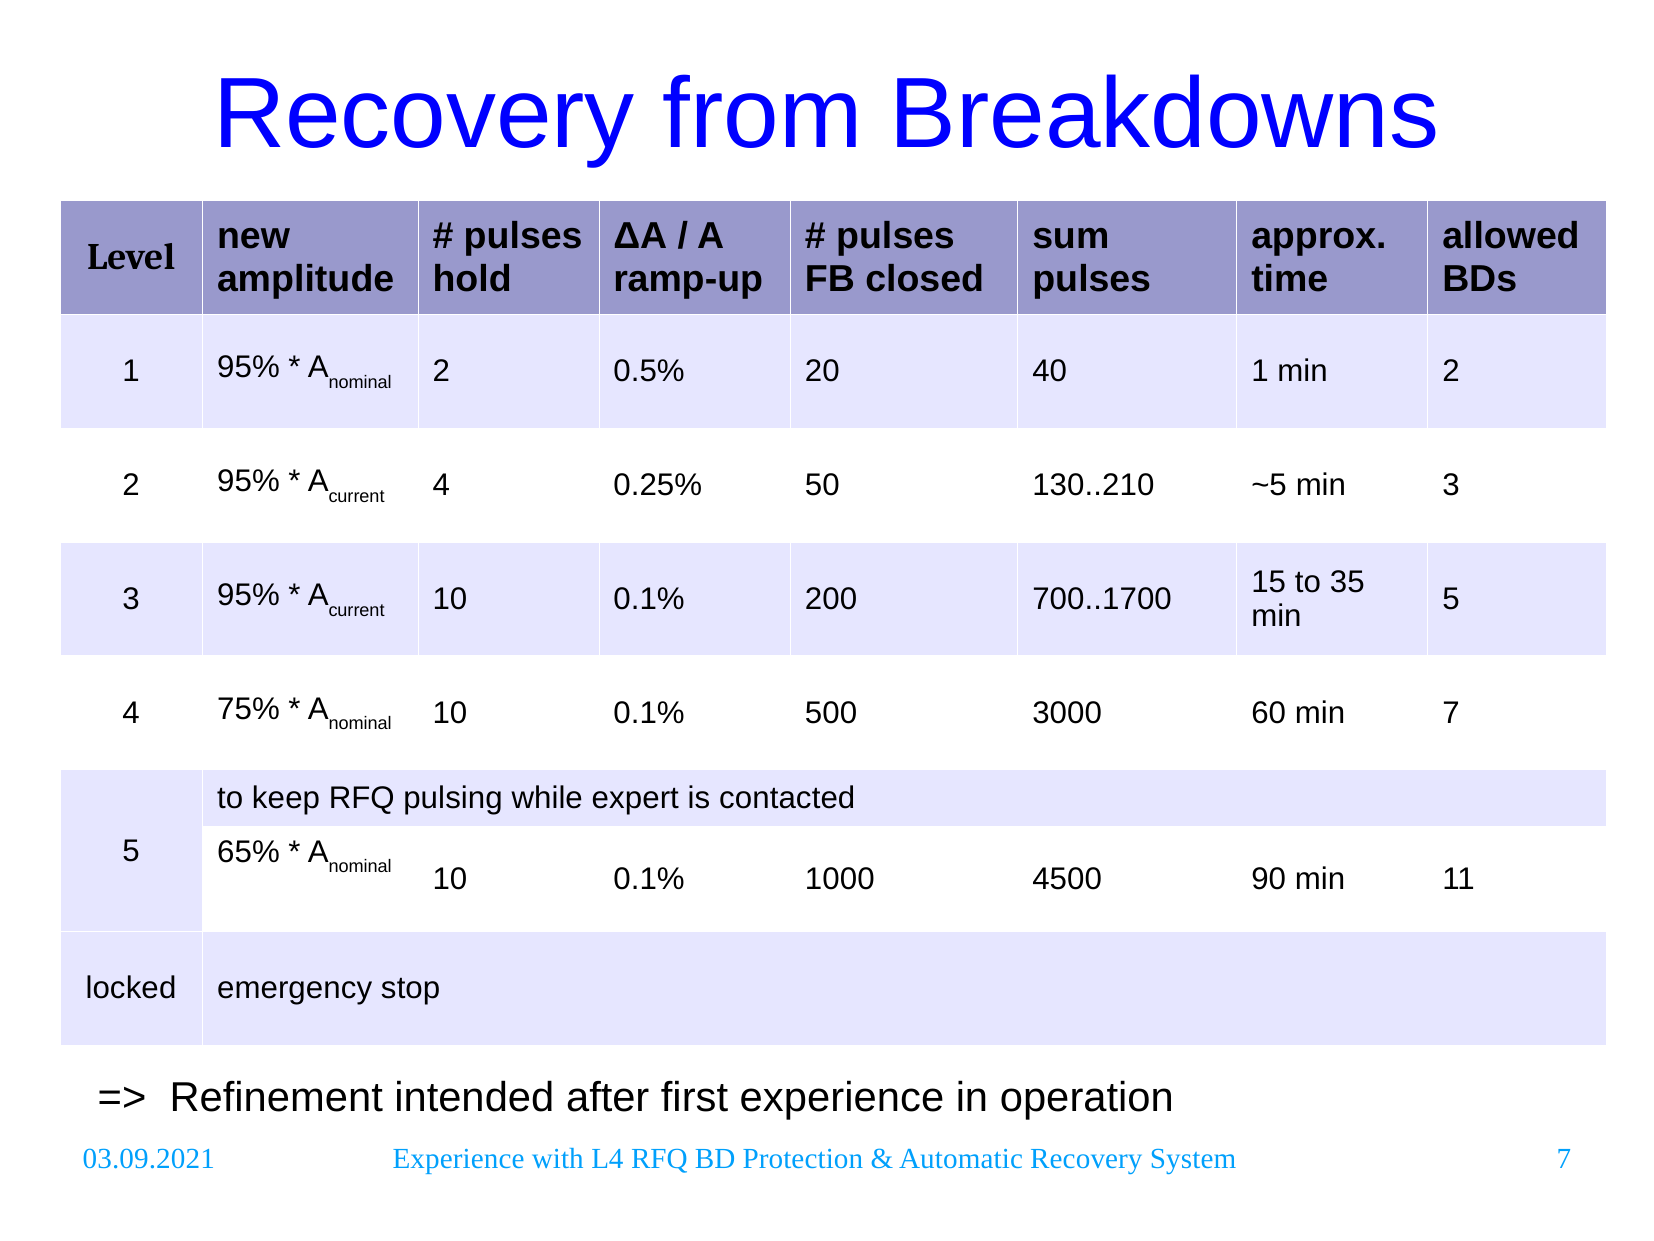

# Recovery from Breakdowns
| Level | new amplitude | # pulses hold | ΔA / A ramp-up | # pulses FB closed | sum pulses | approx. time | allowed BDs |
| --- | --- | --- | --- | --- | --- | --- | --- |
| 1 | 95% \* Anominal | 2 | 0.5% | 20 | 40 | 1 min | 2 |
| 2 | 95% \* Acurrent | 4 | 0.25% | 50 | 130..210 | ~5 min | 3 |
| 3 | 95% \* Acurrent | 10 | 0.1% | 200 | 700..1700 | 15 to 35 min | 5 |
| 4 | 75% \* Anominal | 10 | 0.1% | 500 | 3000 | 60 min | 7 |
| 5 | to keep RFQ pulsing while expert is contacted | | | | | | |
| | 65% \* Anominal | 10 | 0.1% | 1000 | 4500 | 90 min | 11 |
| locked | emergency stop | | | | | | |
=> Refinement intended after first experience in operation
03.09.2021
Experience with L4 RFQ BD Protection & Automatic Recovery System
7